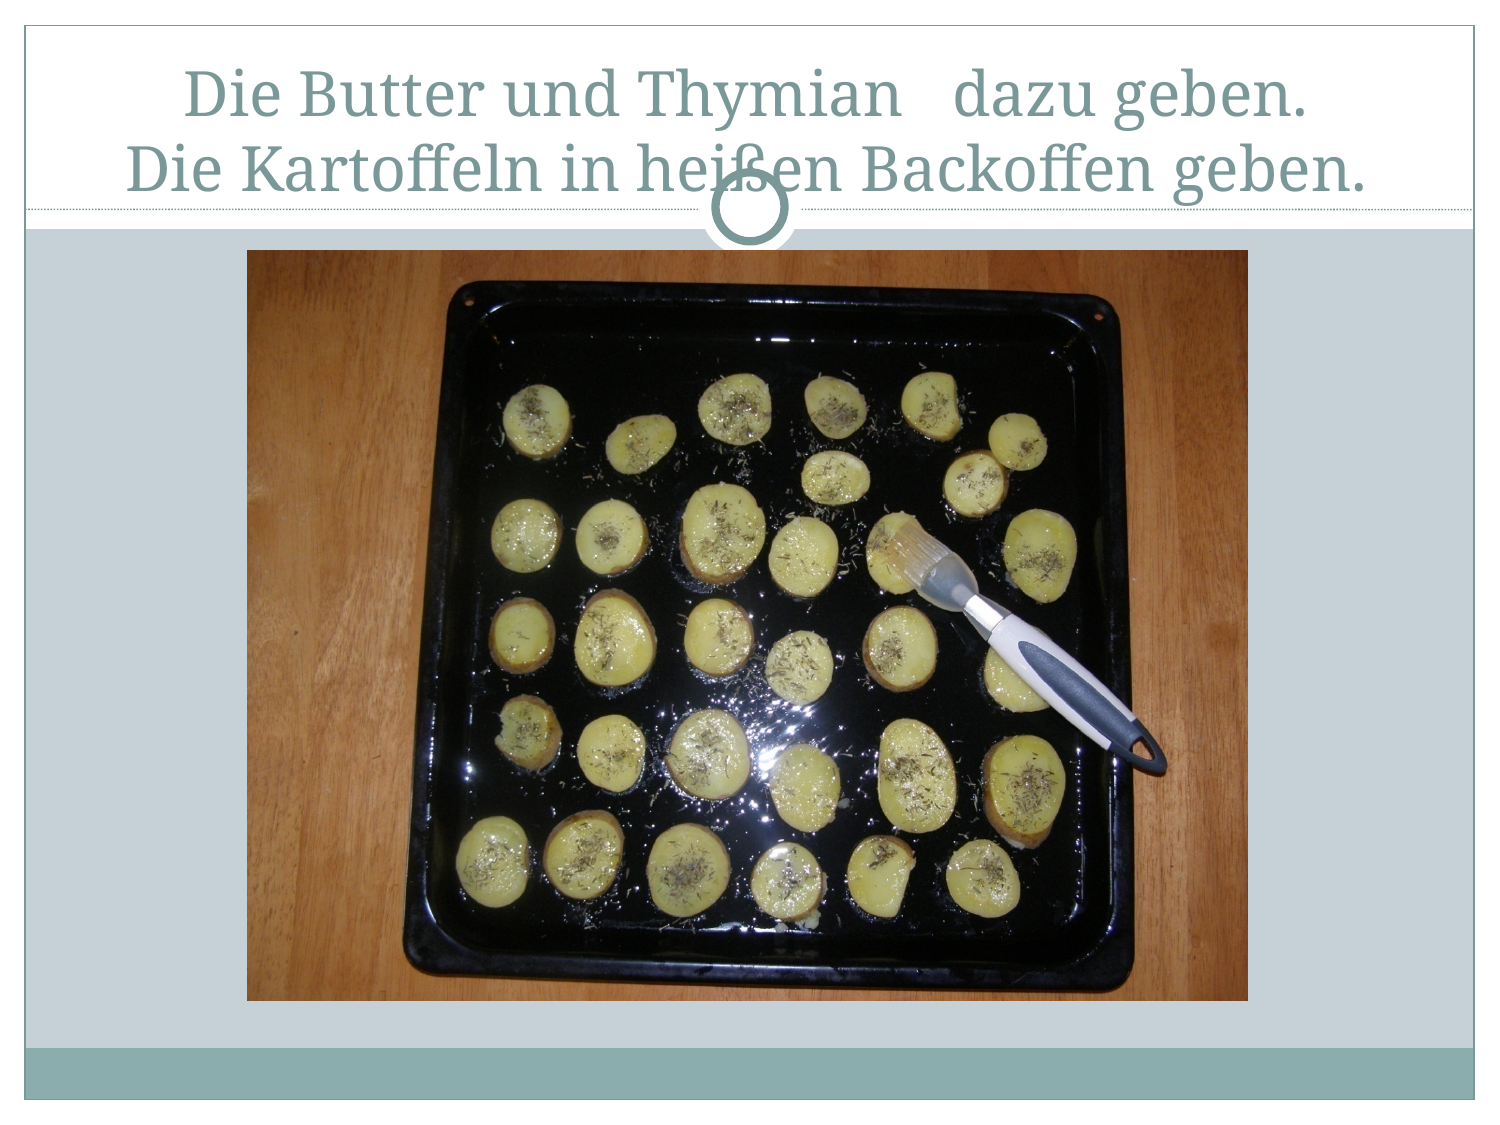

# Die Butter und Thymian dazu geben. Die Kartoffeln in heißen Backoffen geben.